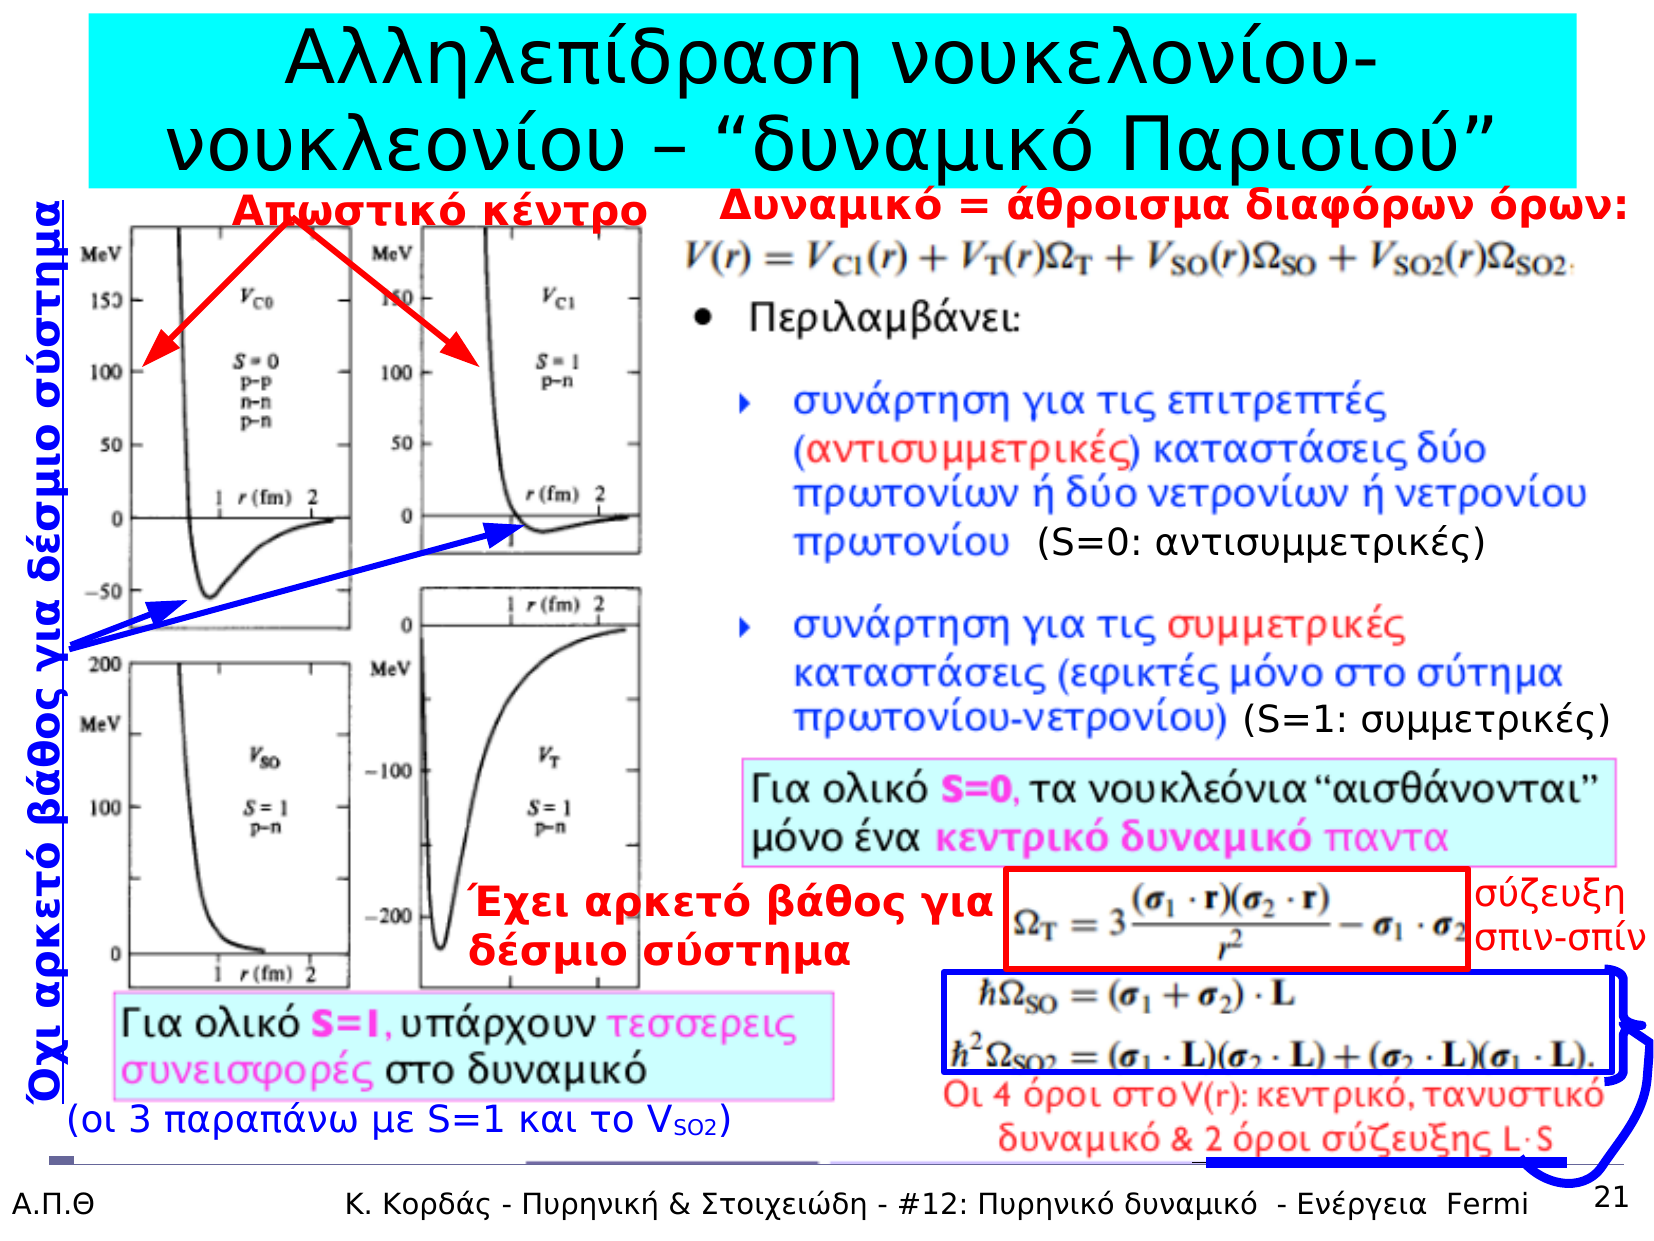

# Αλληλεπίδραση νουκελονίου-νουκλεονίου – “δυναμικό Παρισιού”
Δυναμικό = άθροισμα διαφόρων όρων:
Απωστικό κέντρο
(S=0: αντισυμμετρικές)
Όχι αρκετό βάθος για δέσμιο σύστημα
(S=1: συμμετρικές)
σύζευξη
σπιν-σπίν
Έχει αρκετό βάθος για δέσμιο σύστημα
(οι 3 παραπάνω με S=1 και το VSO2)
21
Α.Π.Θ
Κ. Κορδάς - Πυρηνική & Στοιχειώδη - #12: Πυρηνικό δυναμικό - Ενέργεια Fermi